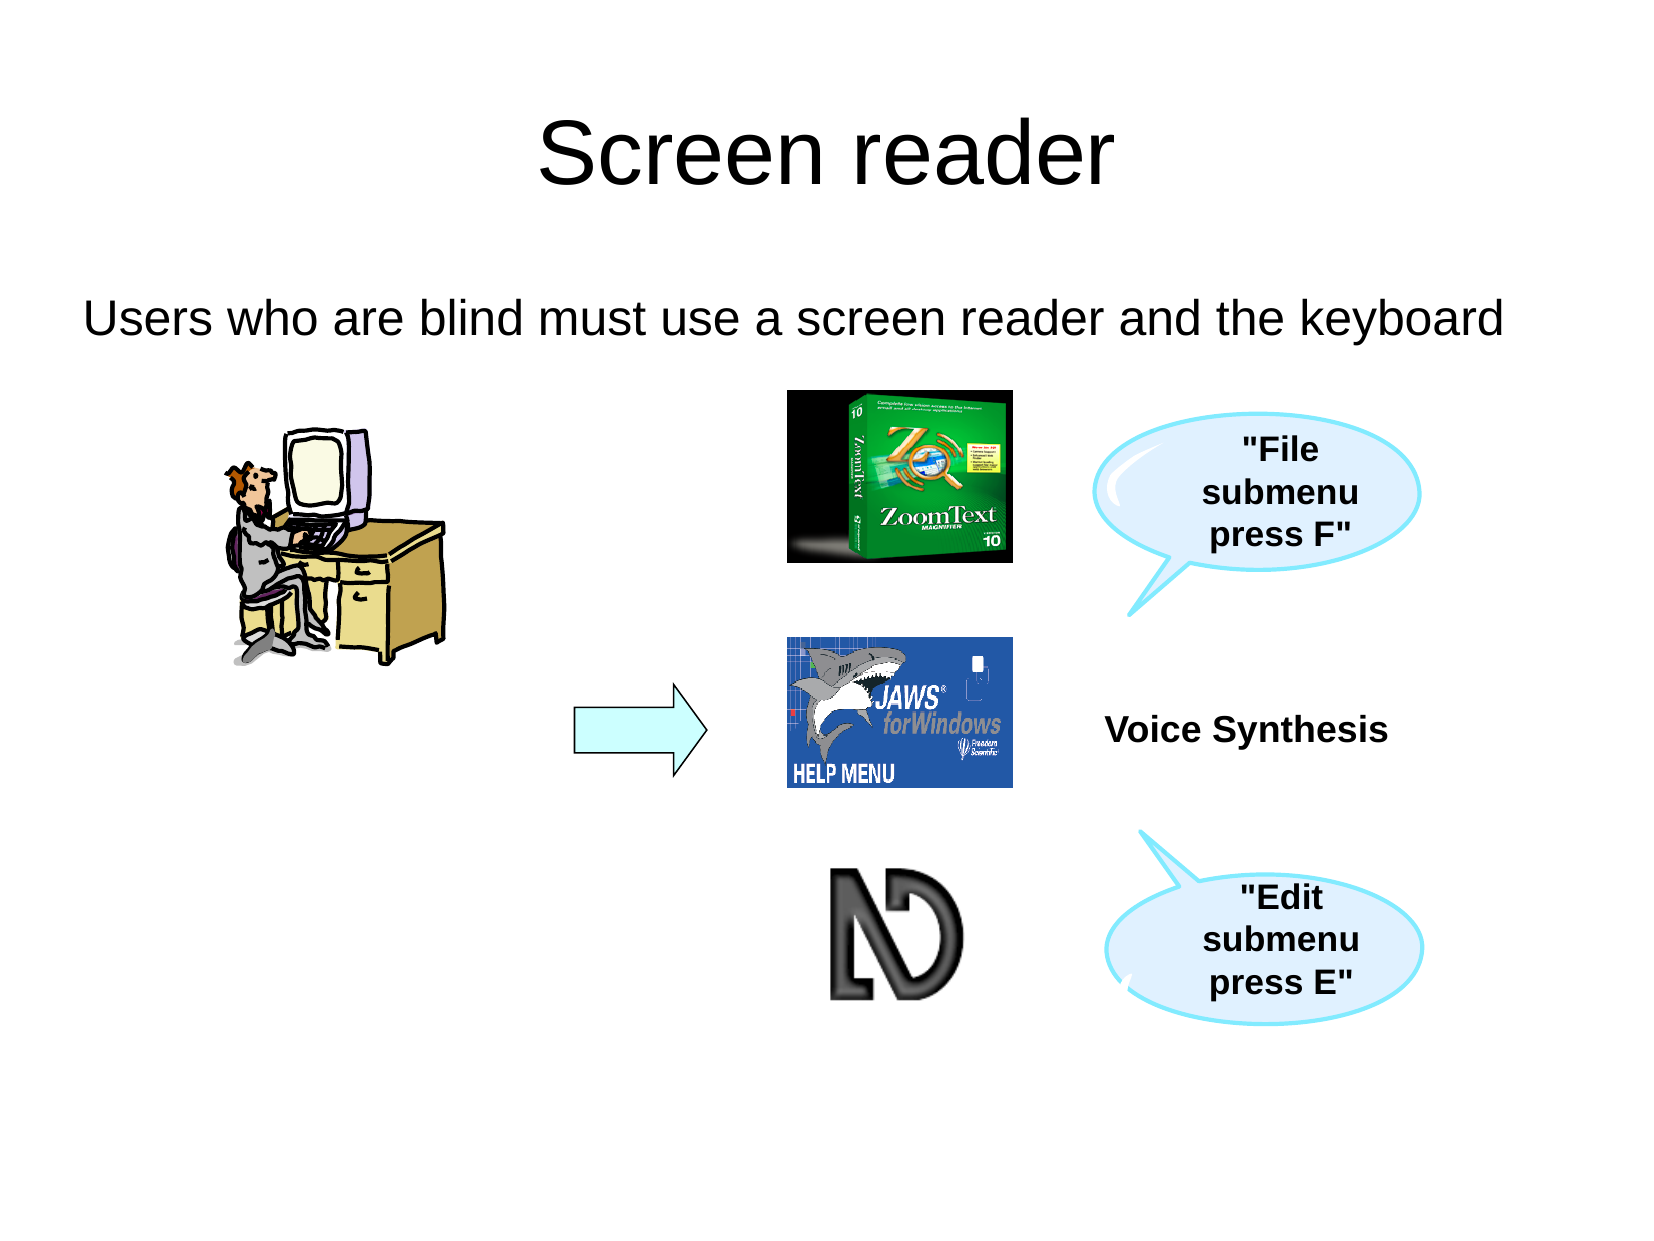

# Screen reader
Users who are blind must use a screen reader and the keyboard
"File submenu press F"
Voice Synthesis
"Edit submenu press E"